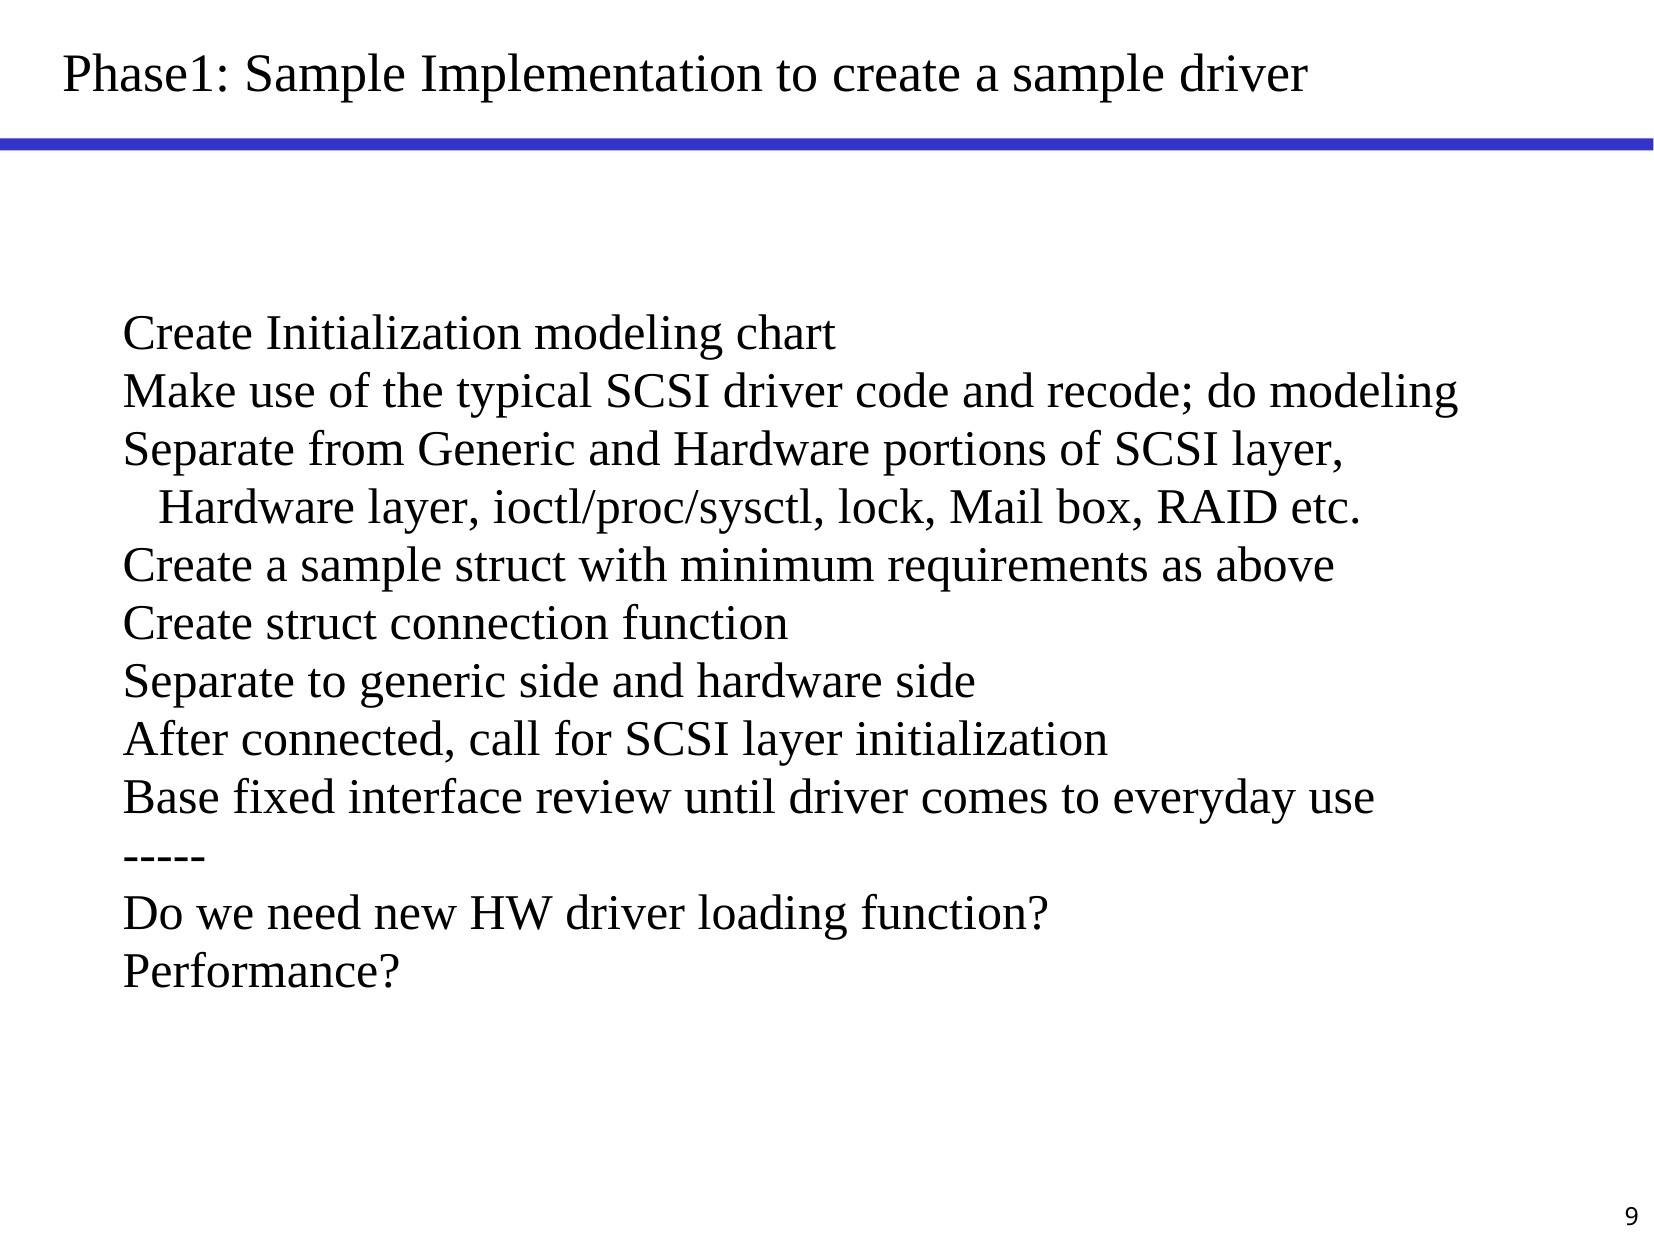

Phase1: Sample Implementation to create a sample driver
Create Initialization modeling chart
Make use of the typical SCSI driver code and recode; do modeling
Separate from Generic and Hardware portions of SCSI layer, Hardware layer, ioctl/proc/sysctl, lock, Mail box, RAID etc.
Create a sample struct with minimum requirements as above
Create struct connection function
Separate to generic side and hardware side
After connected, call for SCSI layer initialization
Base fixed interface review until driver comes to everyday use
-----
Do we need new HW driver loading function?
Performance?